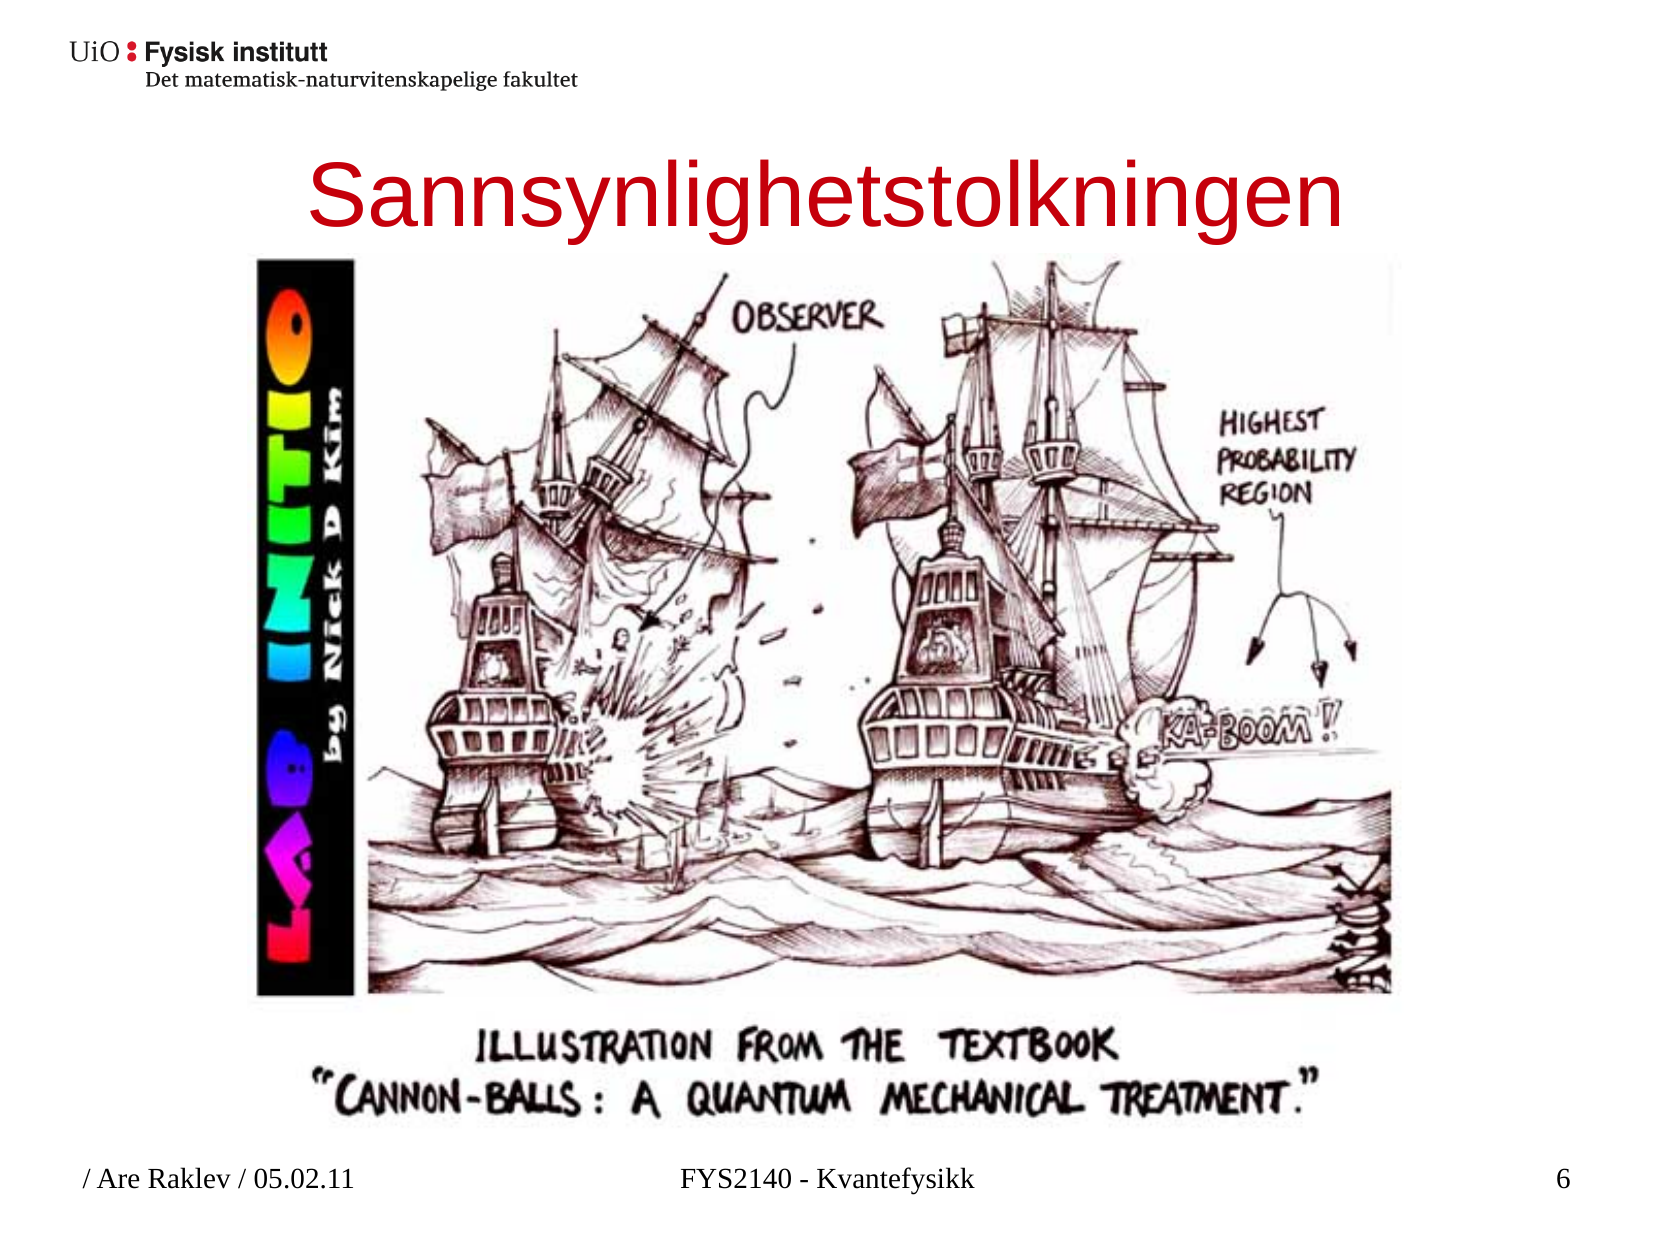

# Sannsynlighetstolkningen
/ Are Raklev / 05.02.11
FYS2140 - Kvantefysikk
6